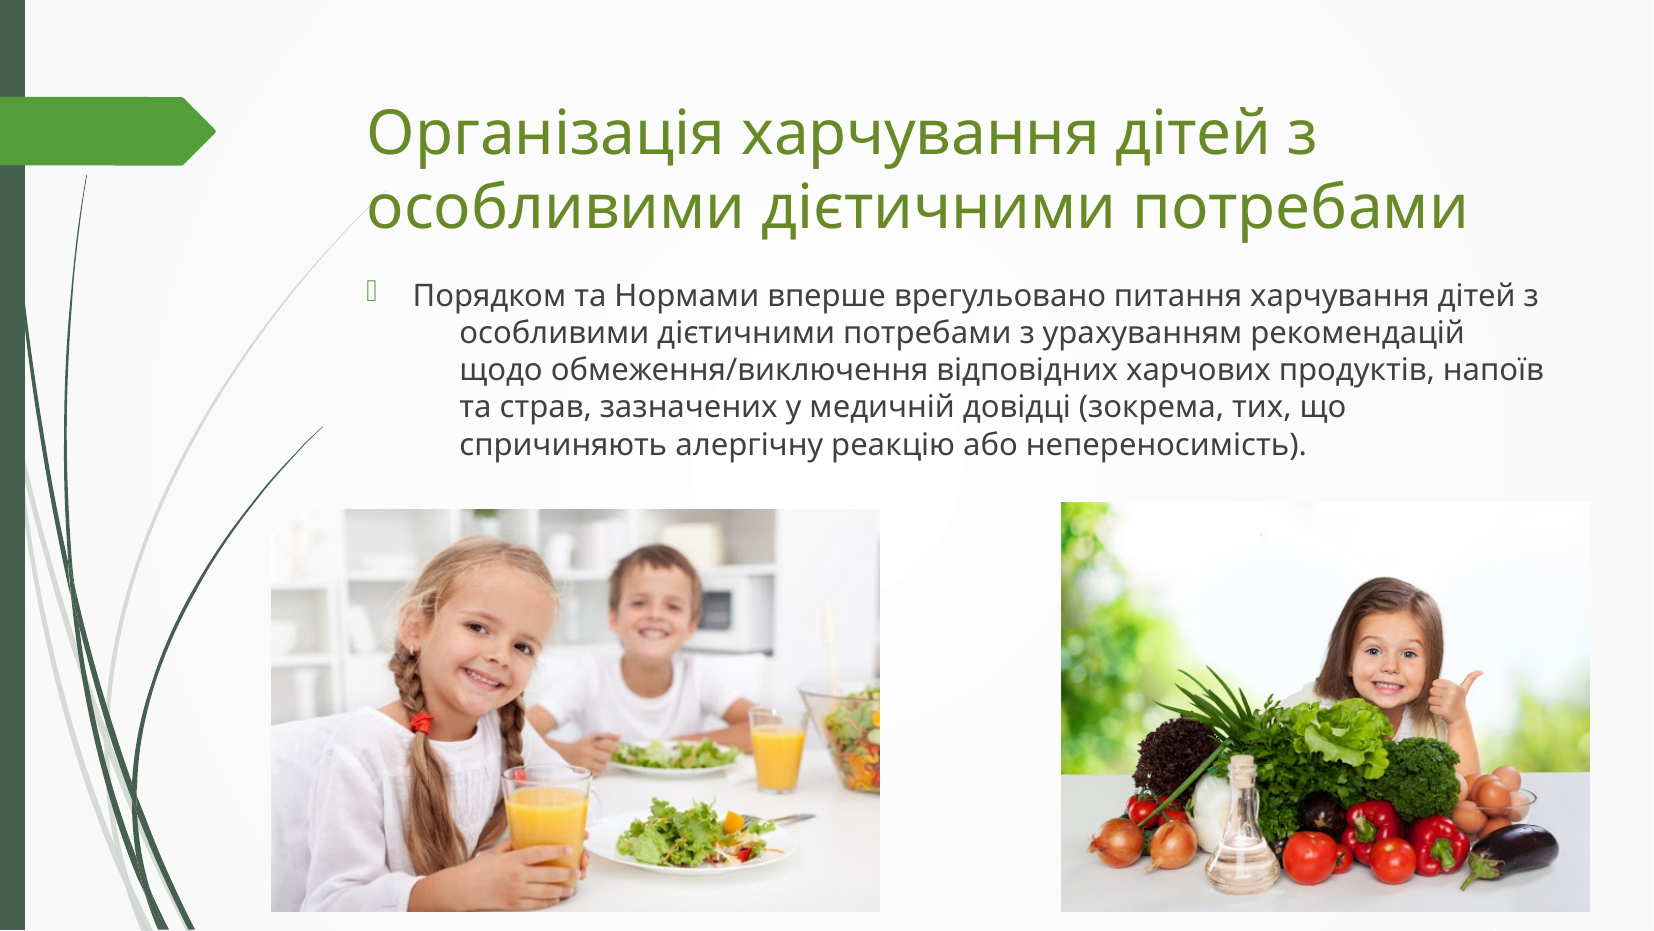

# Організація харчування дітей з особливими дієтичними потребами
Порядком та Нормами вперше врегульовано питання харчування дітей з особливими дієтичними потребами з урахуванням рекомендацій щодо обмеження/виключення відповідних харчових продуктів, напоїв та страв, зазначених у медичній довідці (зокрема, тих, що спричиняють алергічну реакцію або непереносимість).